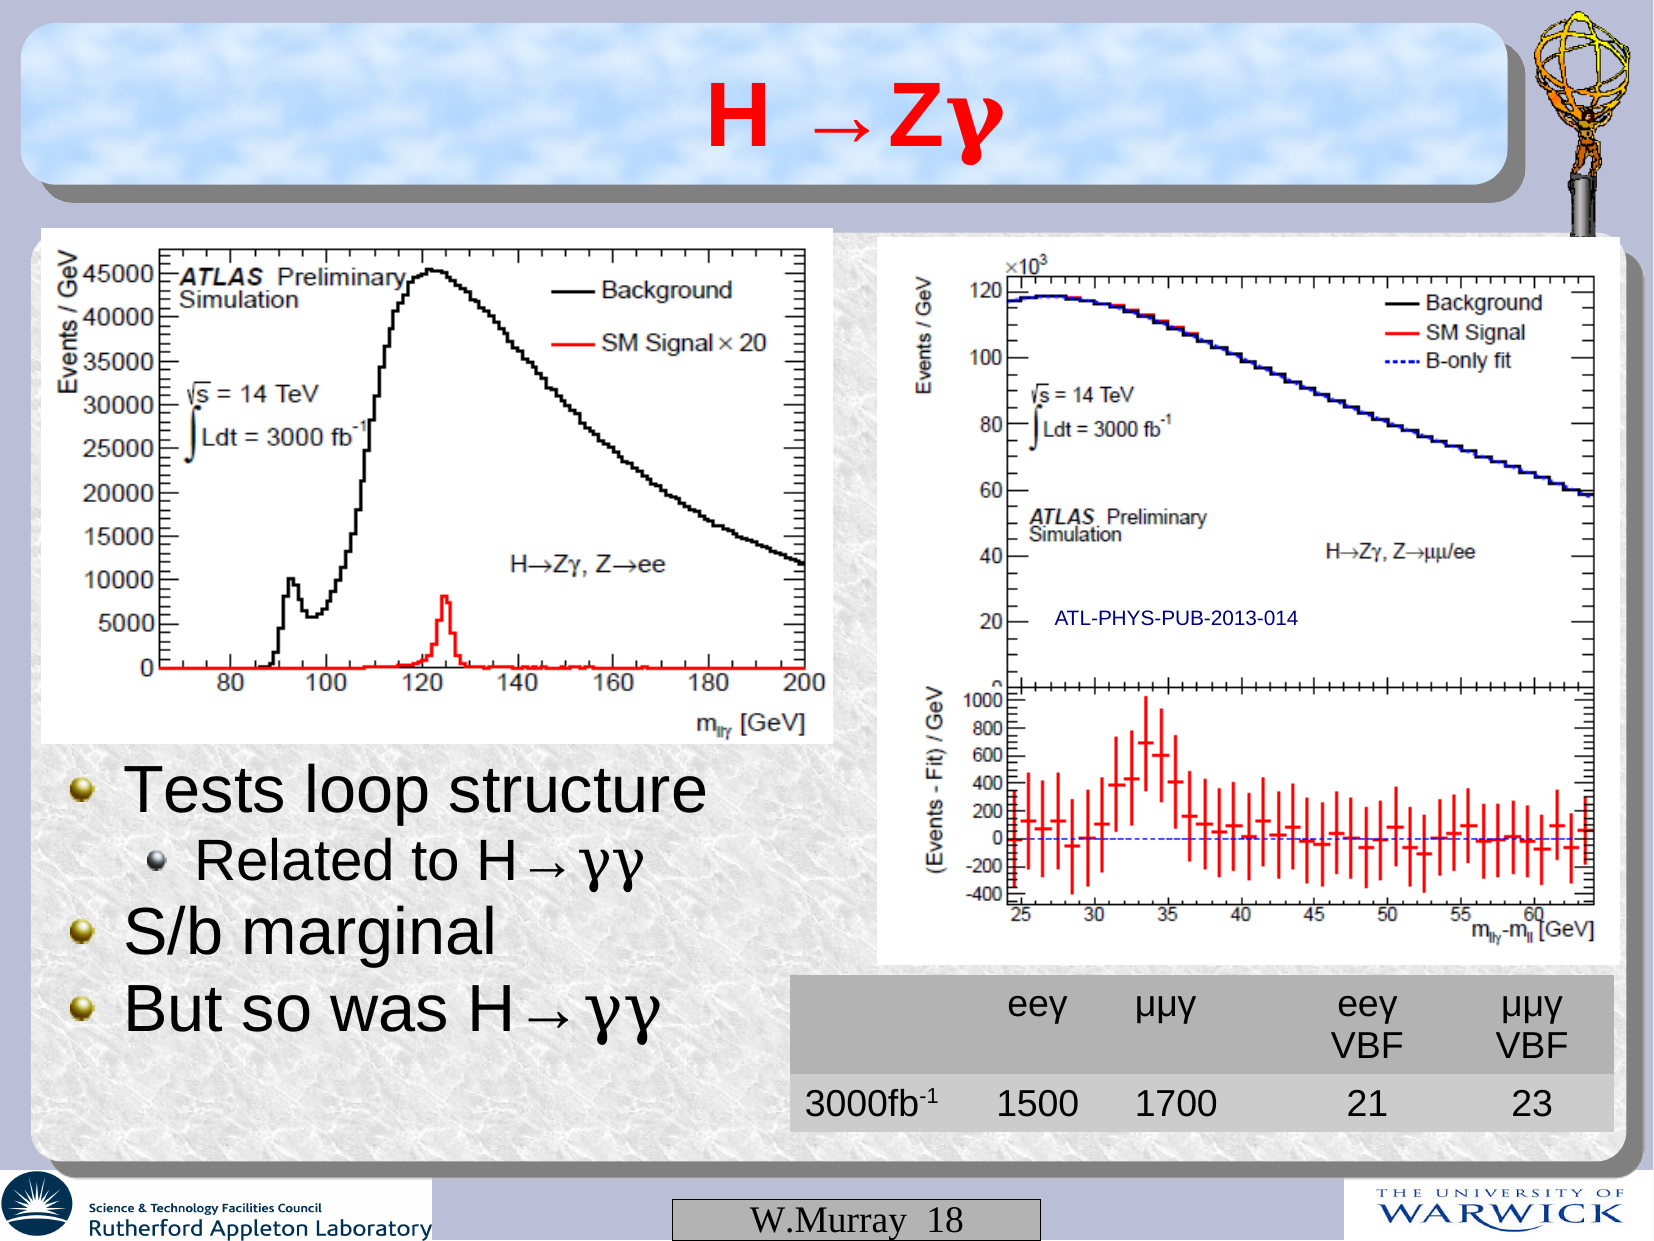

# H →Zγ
ATL-PHYS-PUB-2013-014
Tests loop structure
Related to H→γγ
S/b marginal
But so was H→γγ
| | eeγ | μμγ | eeγ VBF | μμγ VBF |
| --- | --- | --- | --- | --- |
| 3000fb-1 | 1500 | 1700 | 21 | 23 |